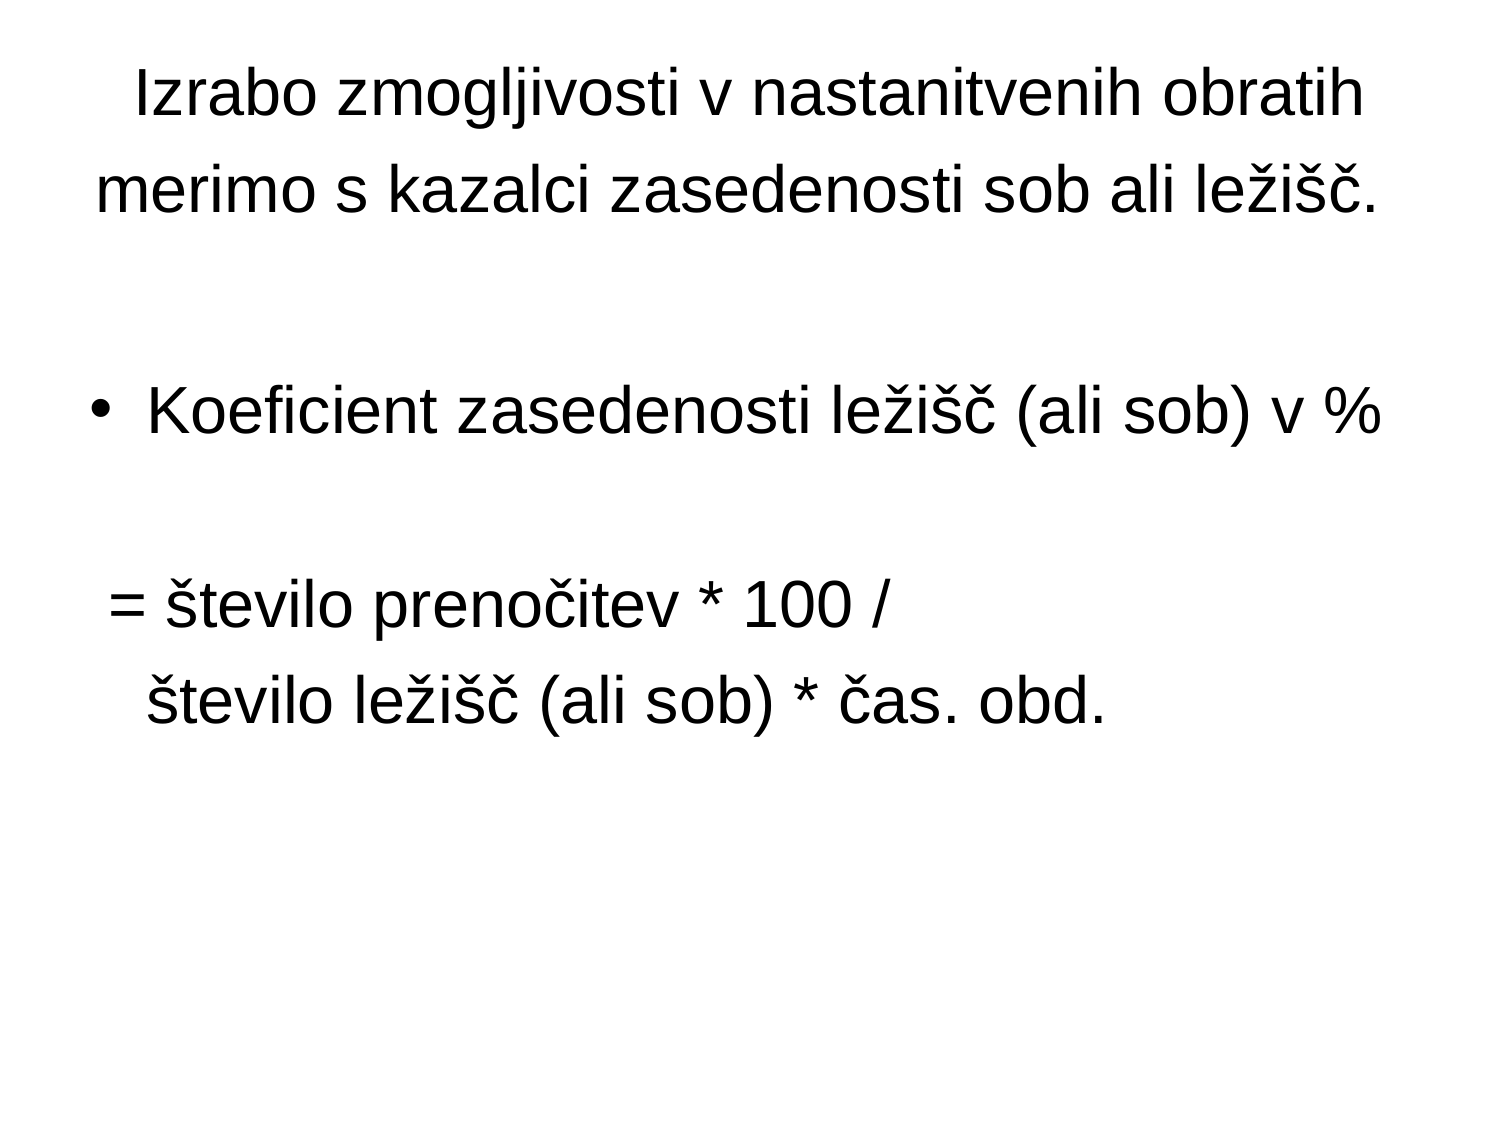

# Izrabo zmogljivosti v nastanitvenih obratih merimo s kazalci zasedenosti sob ali ležišč.
Koeficient zasedenosti ležišč (ali sob) v %
 = število prenočitev * 100 /
	število ležišč (ali sob) * čas. obd.